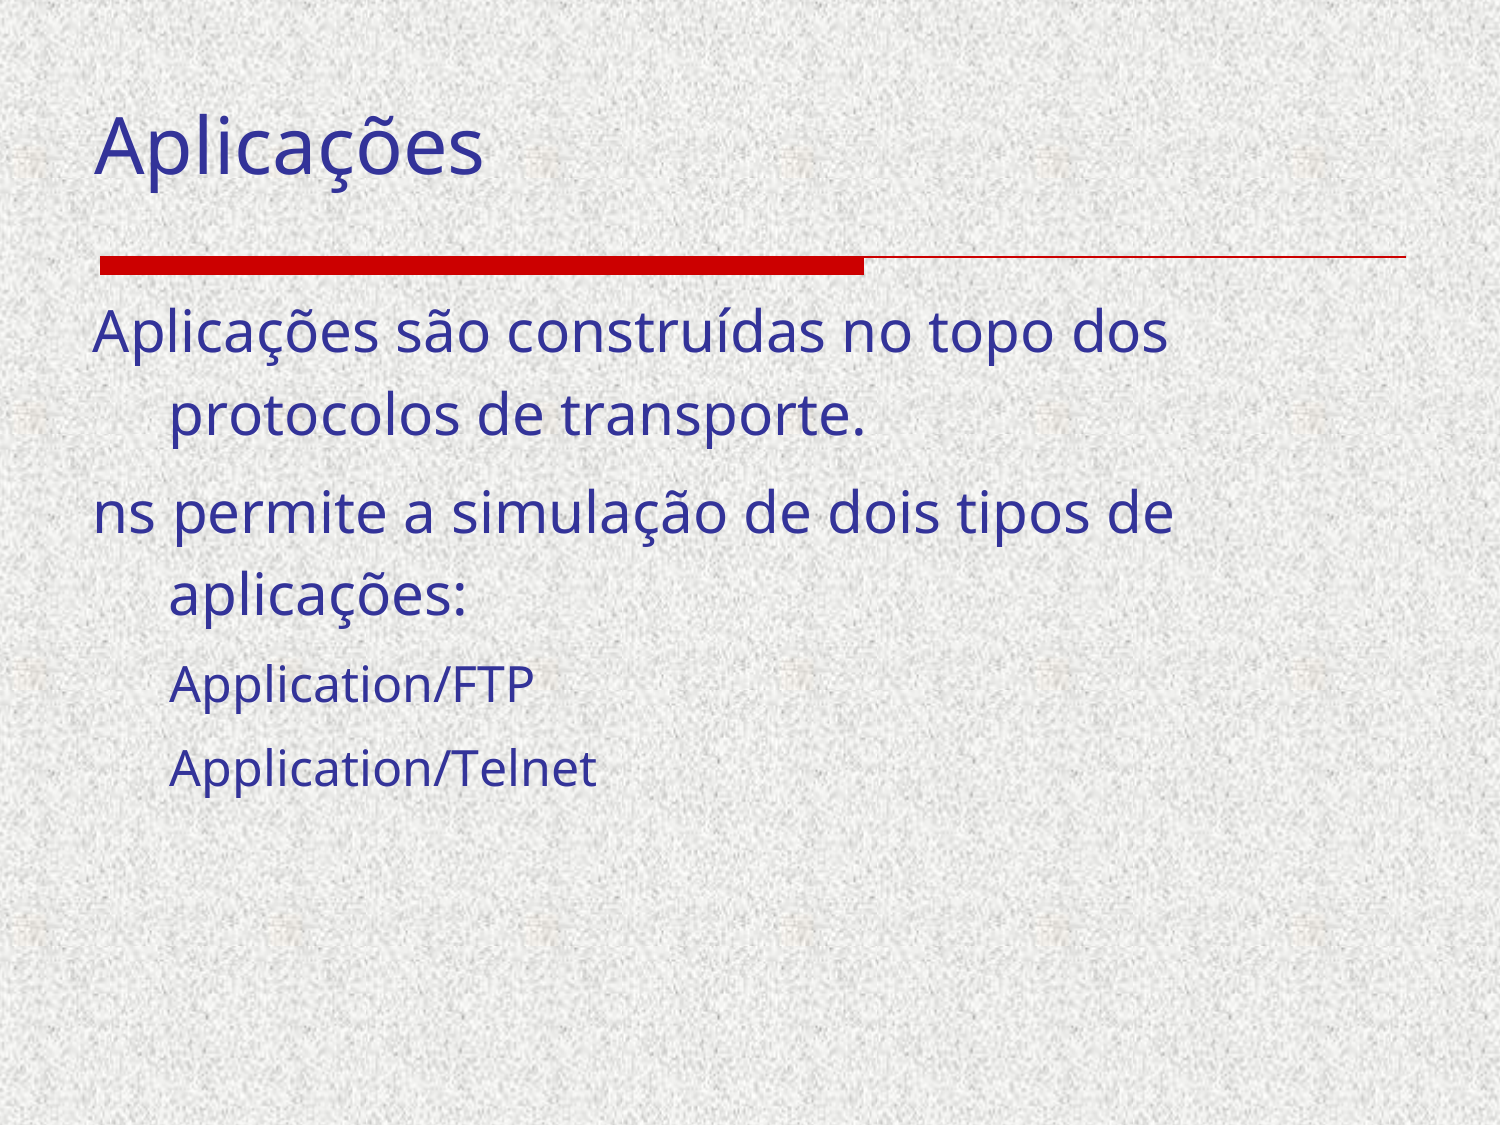

# Aplicações
Aplicações são construídas no topo dos protocolos de transporte.
ns permite a simulação de dois tipos de aplicações:
Application/FTP
Application/Telnet